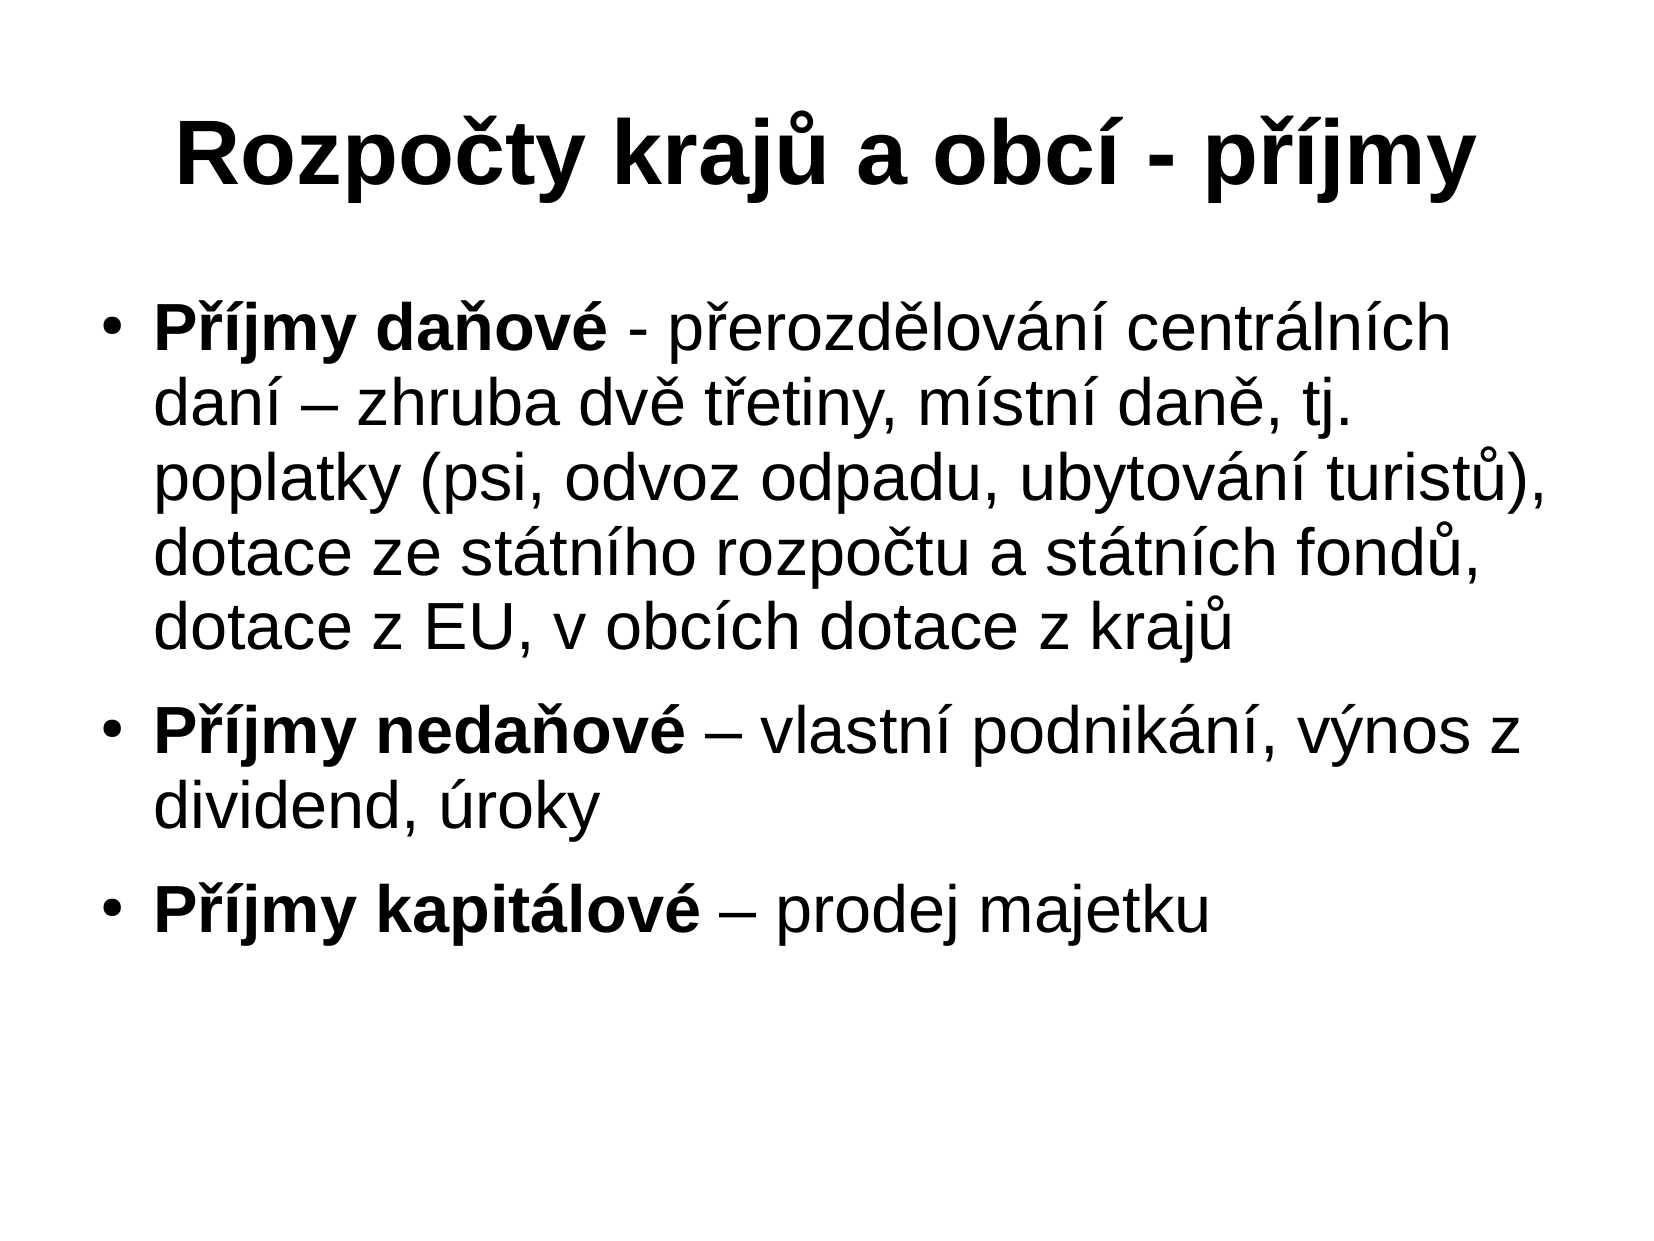

# Rozpočty krajů a obcí - příjmy
Příjmy daňové - přerozdělování centrálních daní – zhruba dvě třetiny, místní daně, tj. poplatky (psi, odvoz odpadu, ubytování turistů), dotace ze státního rozpočtu a státních fondů, dotace z EU, v obcích dotace z krajů
Příjmy nedaňové – vlastní podnikání, výnos z dividend, úroky
Příjmy kapitálové – prodej majetku